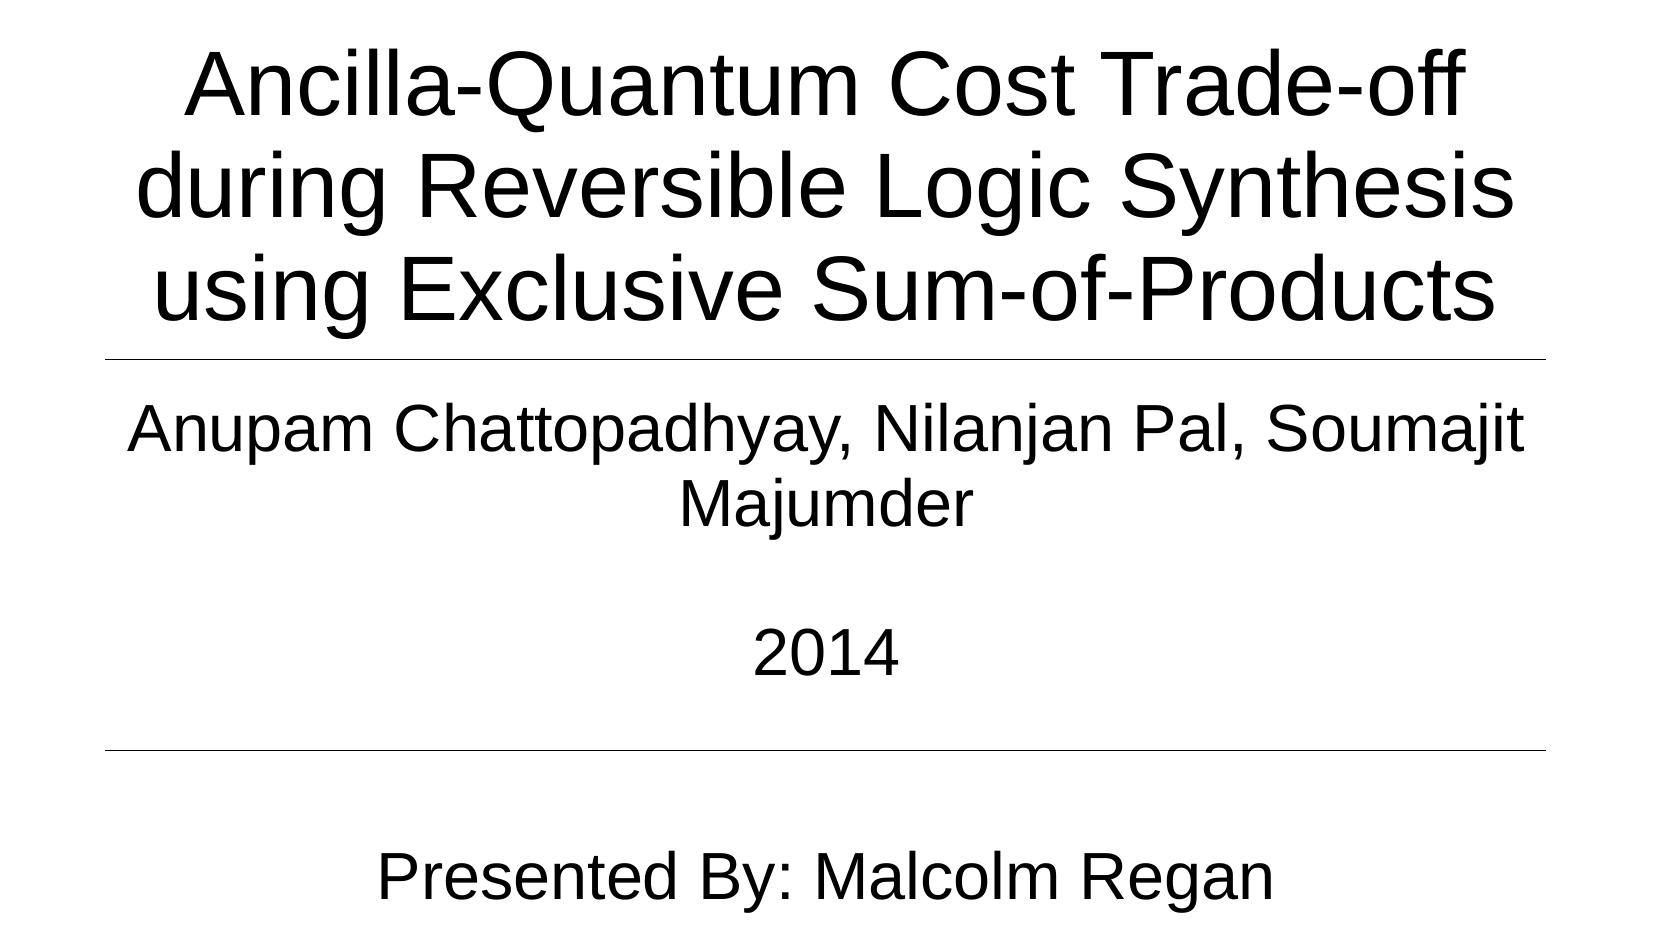

# Ancilla-Quantum Cost Trade-off during Reversible Logic Synthesis using Exclusive Sum-of-Products
Anupam Chattopadhyay, Nilanjan Pal, Soumajit Majumder
2014
Presented By: Malcolm Regan